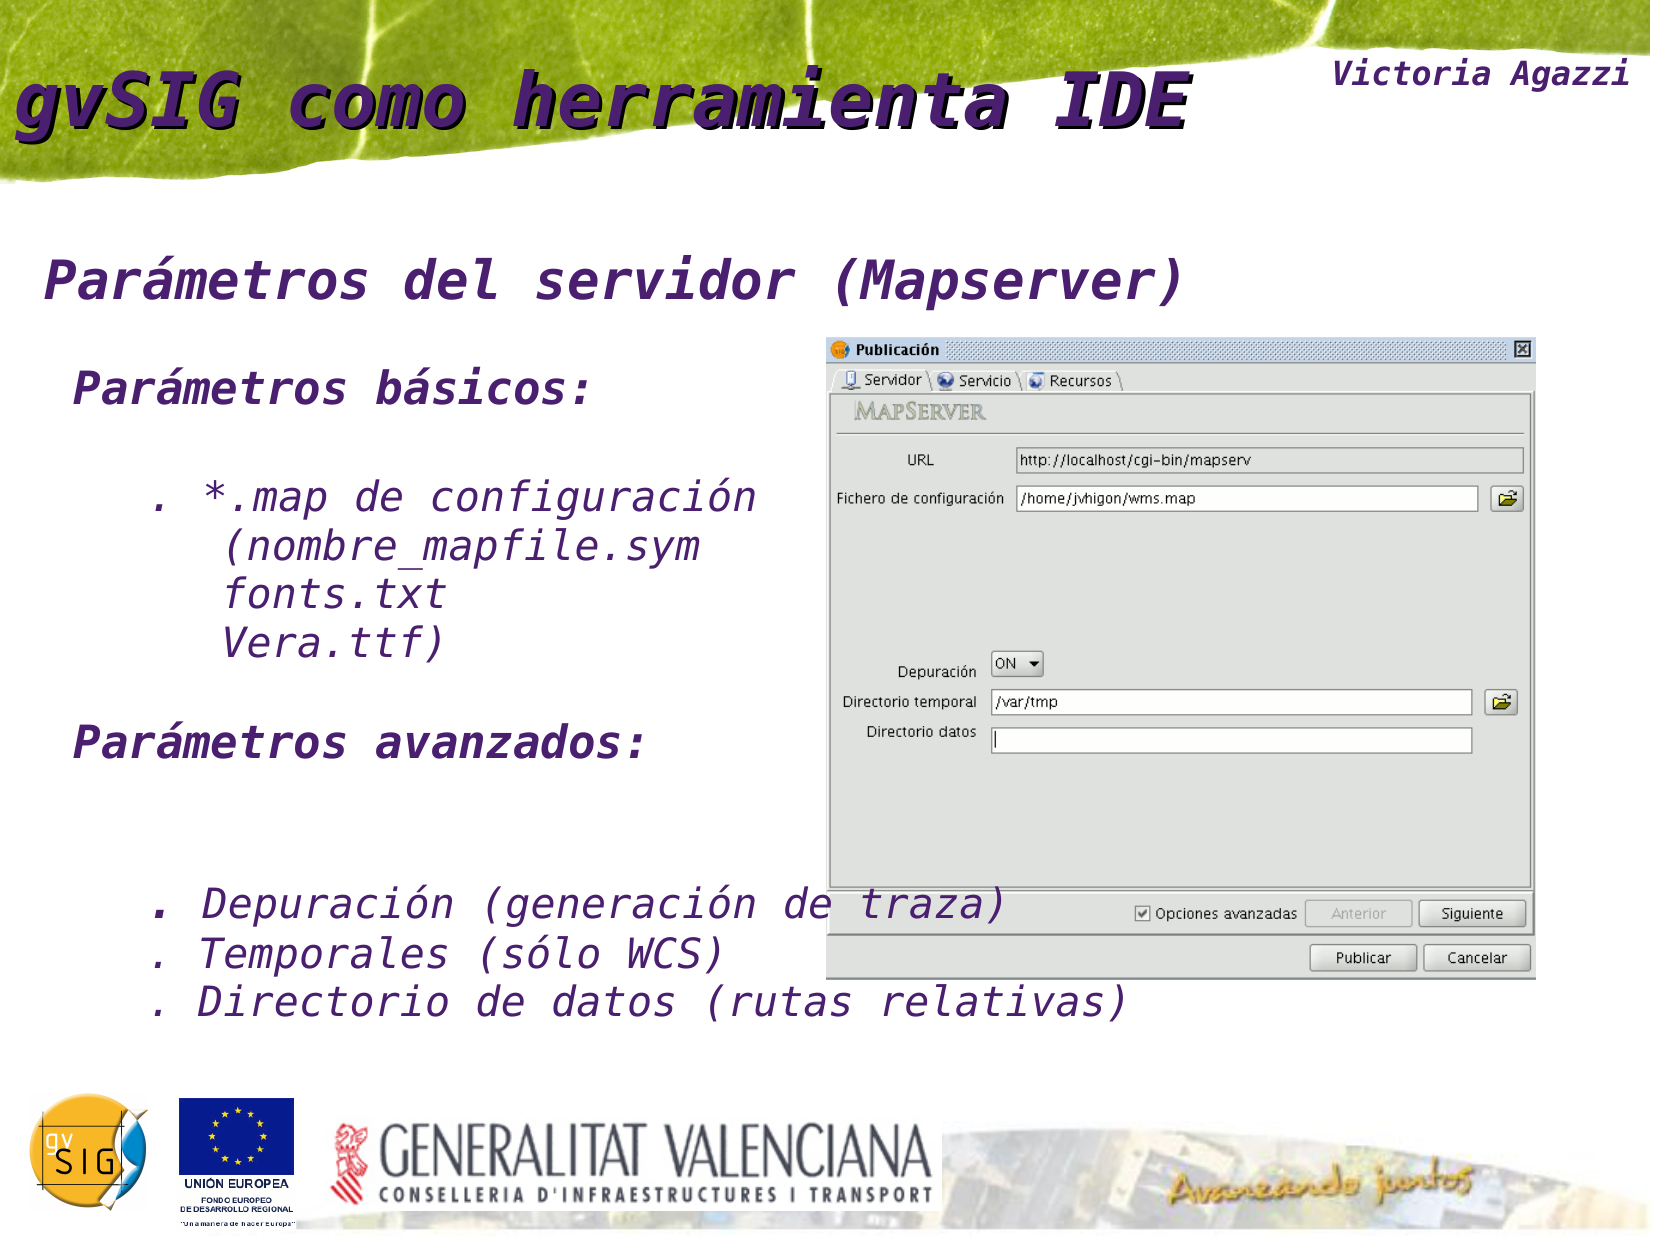

gvSIG como herramienta IDE
Victoria Agazzi
Parámetros del servidor (Mapserver)
Parámetros básicos:
	. *.map de configuración
		(nombre_mapfile.sym
		fonts.txt
		Vera.ttf)
Parámetros avanzados:
	. Depuración (generación de traza)
	. Temporales (sólo WCS)
	. Directorio de datos (rutas relativas)